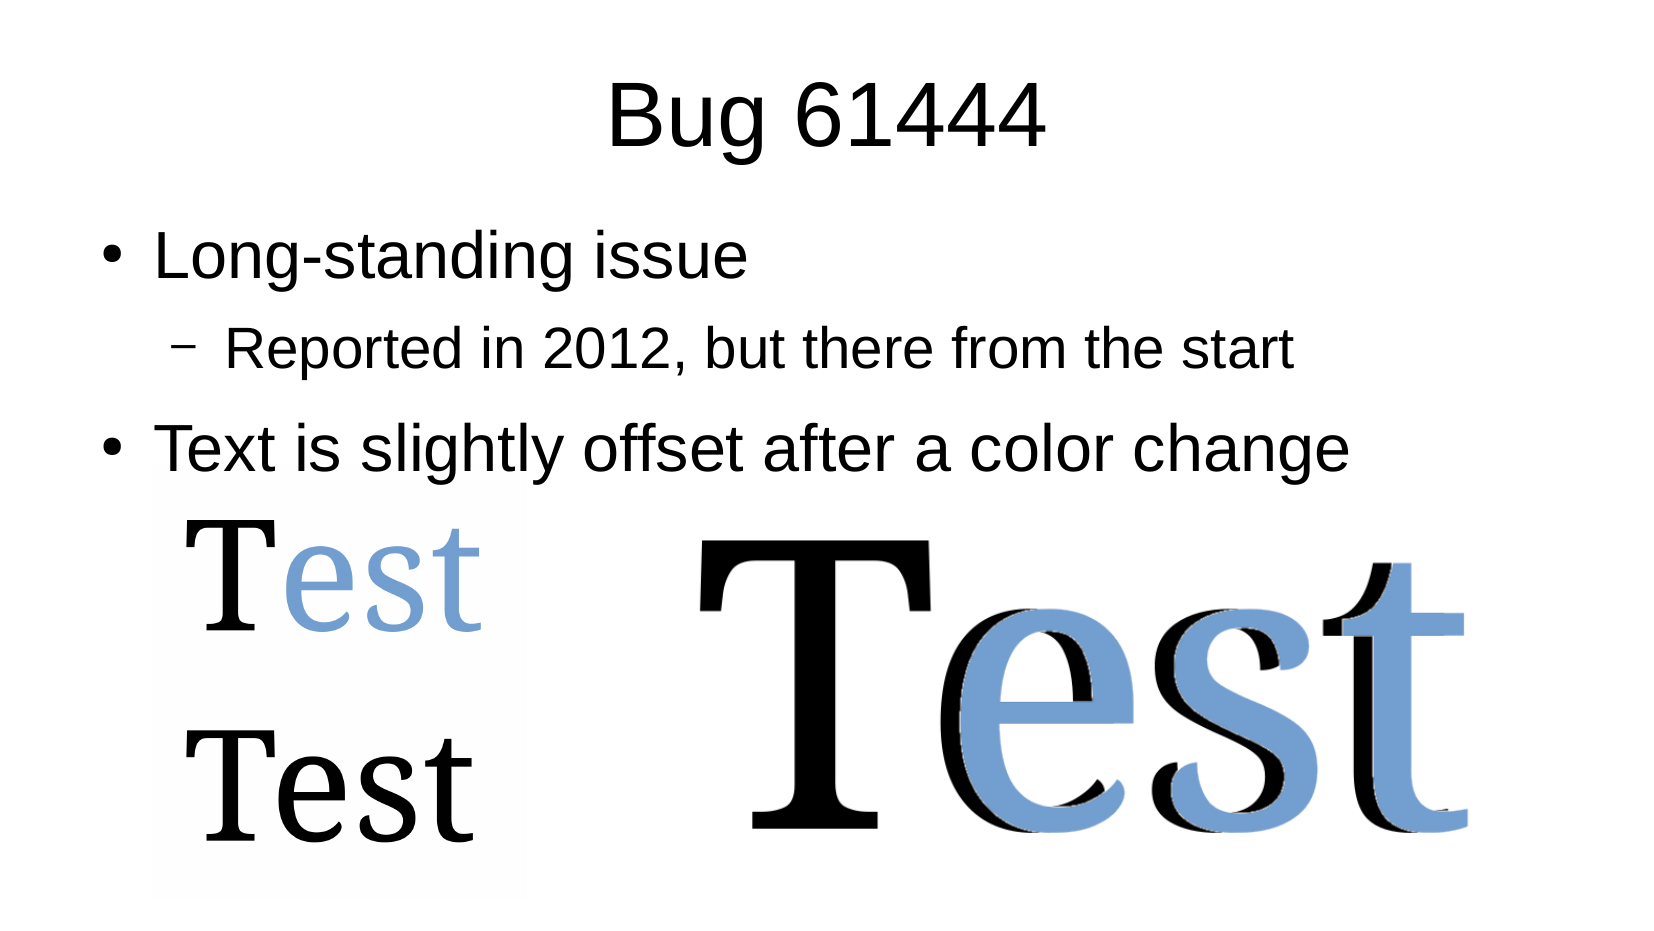

# Bug 61444
Long-standing issue
Reported in 2012, but there from the start
Text is slightly offset after a color change